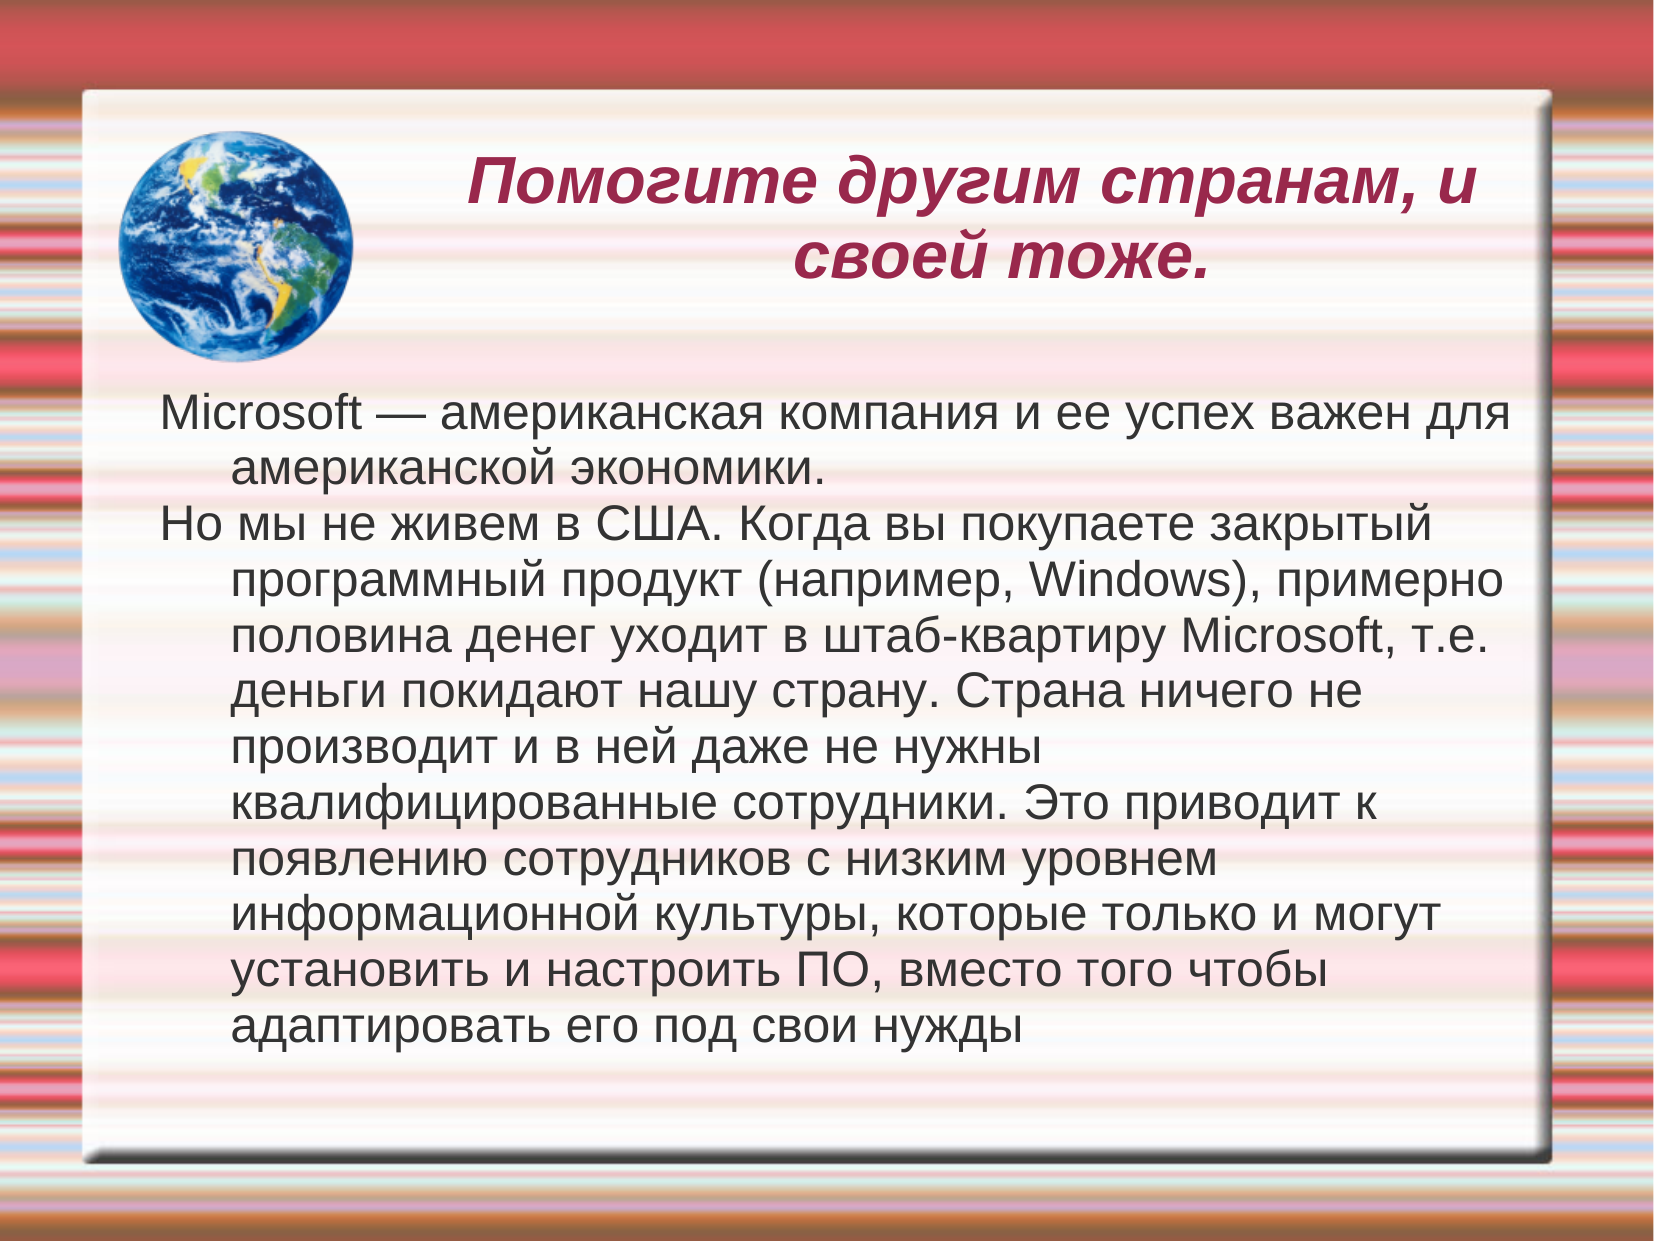

# Помогите другим странам, и своей тоже.
Microsoft — американская компания и ее успех важен для американской экономики.
Но мы не живем в США. Когда вы покупаете закрытый программный продукт (например, Windows), примерно половина денег уходит в штаб-квартиру Microsoft, т.е. деньги покидают нашу страну. Страна ничего не производит и в ней даже не нужны квалифицированные сотрудники. Это приводит к появлению сотрудников с низким уровнем информационной культуры, которые только и могут установить и настроить ПО, вместо того чтобы адаптировать его под свои нужды